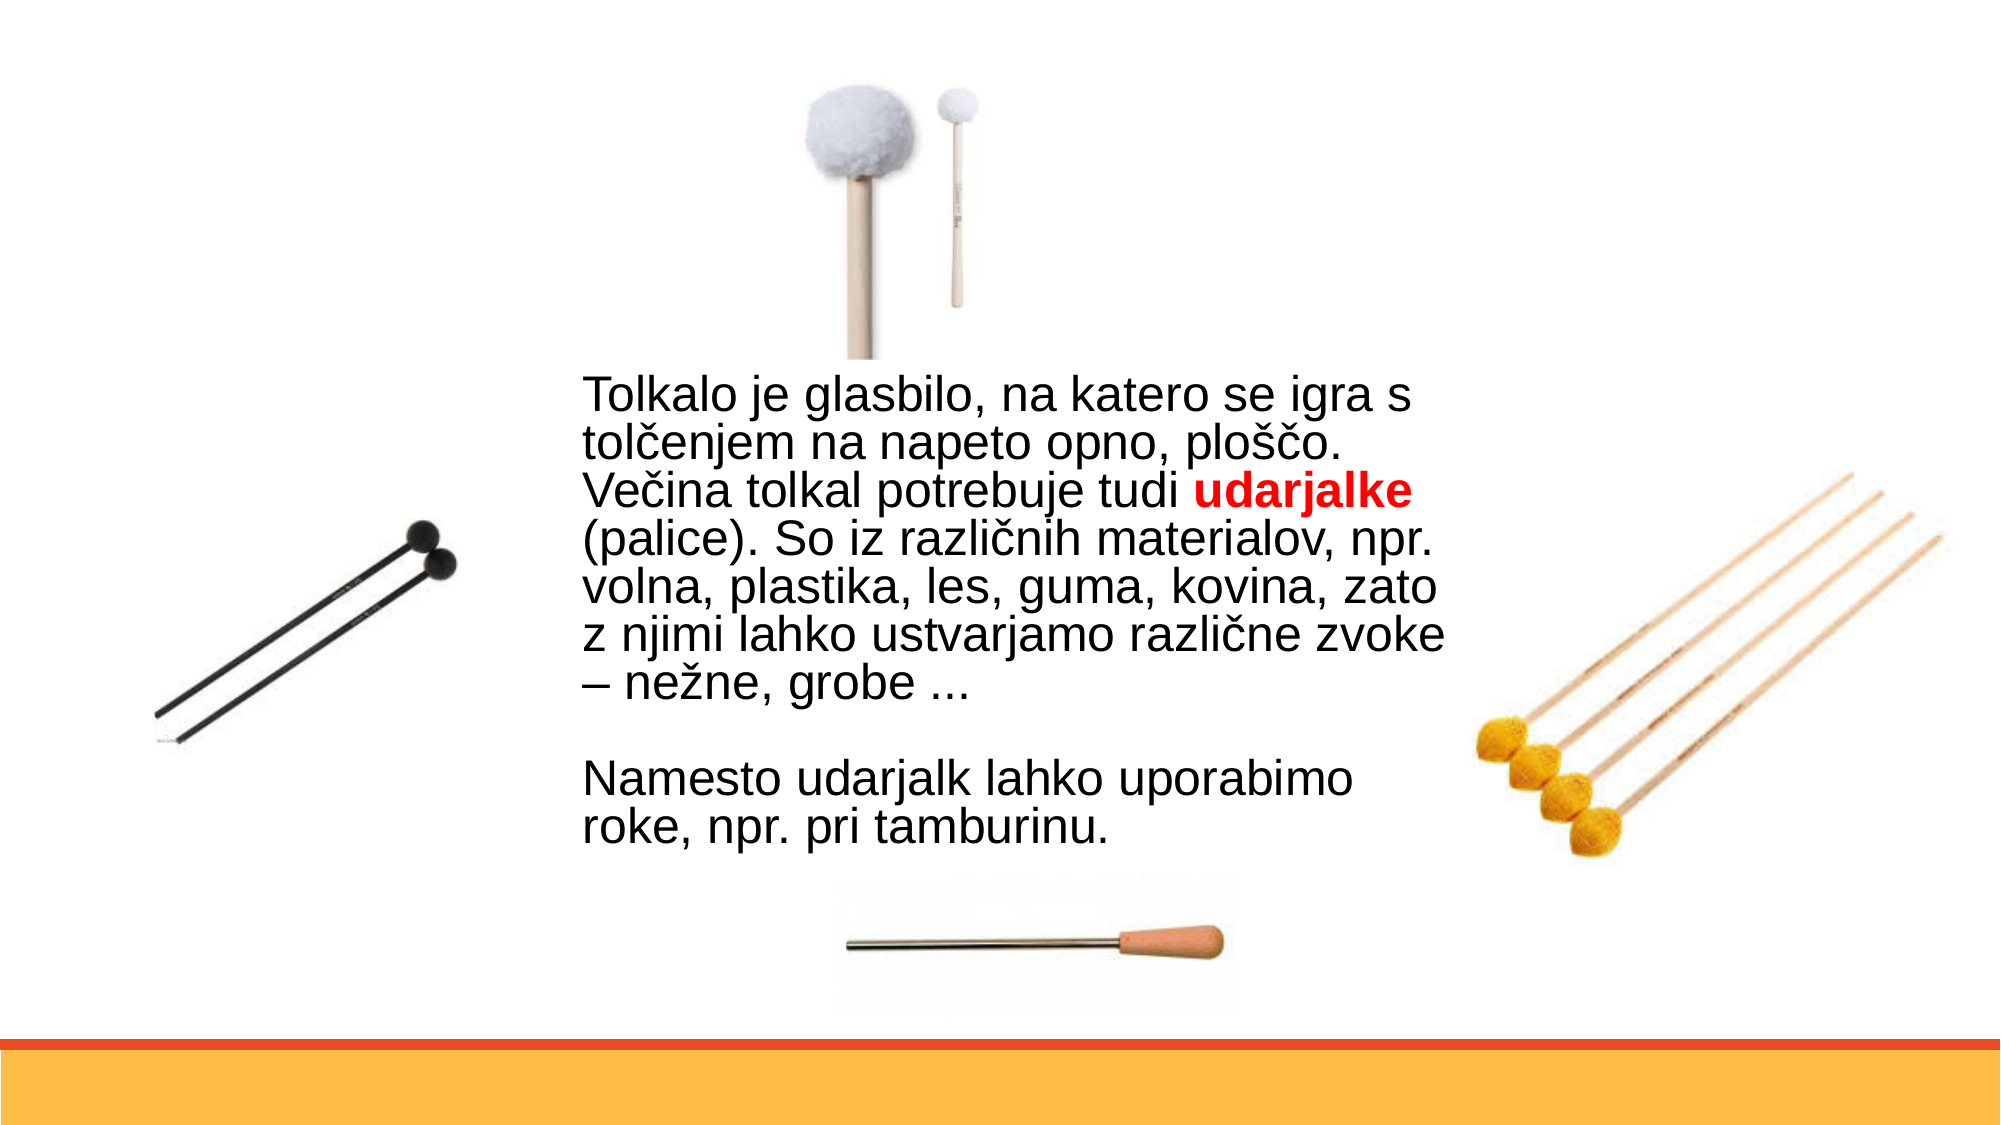

Tolkalo je glasbilo, na katero se igra s tolčenjem na napeto opno, ploščo.
Večina tolkal potrebuje tudi udarjalke (palice). So iz različnih materialov, npr. volna, plastika, les, guma, kovina, zato z njimi lahko ustvarjamo različne zvoke – nežne, grobe ...
Namesto udarjalk lahko uporabimo roke, npr. pri tamburinu.